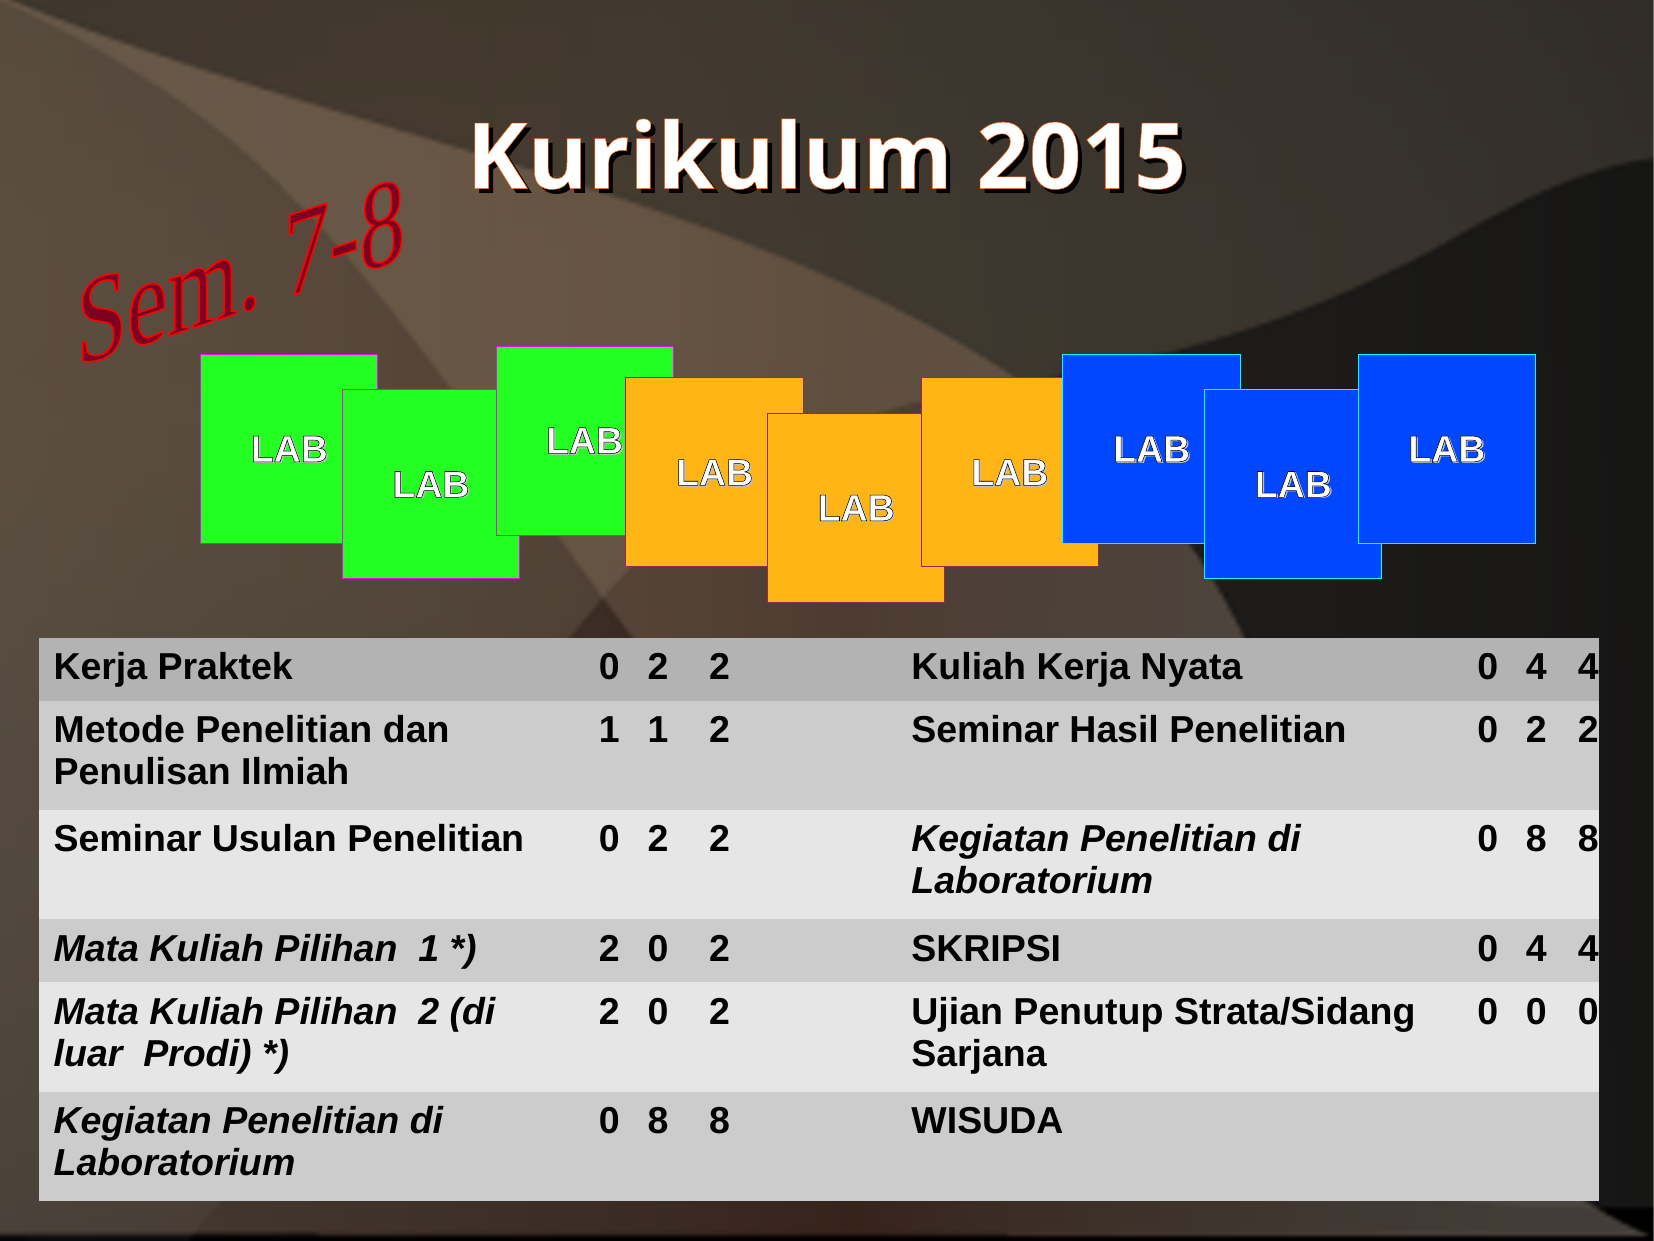

# Kurikulum 2015
Sem. 7-8
LAB
LAB
LAB
LAB
LAB
LAB
LAB
LAB
LAB
| Kerja Praktek | 0 | 2 | 2 | | Kuliah Kerja Nyata | 0 | 4 | 4 |
| --- | --- | --- | --- | --- | --- | --- | --- | --- |
| Metode Penelitian dan Penulisan Ilmiah | 1 | 1 | 2 | | Seminar Hasil Penelitian | 0 | 2 | 2 |
| Seminar Usulan Penelitian | 0 | 2 | 2 | | Kegiatan Penelitian di Laboratorium | 0 | 8 | 8 |
| Mata Kuliah Pilihan 1 \*) | 2 | 0 | 2 | | SKRIPSI | 0 | 4 | 4 |
| Mata Kuliah Pilihan 2 (di luar Prodi) \*) | 2 | 0 | 2 | | Ujian Penutup Strata/Sidang Sarjana | 0 | 0 | 0 |
| Kegiatan Penelitian di Laboratorium | 0 | 8 | 8 | | WISUDA | | | |